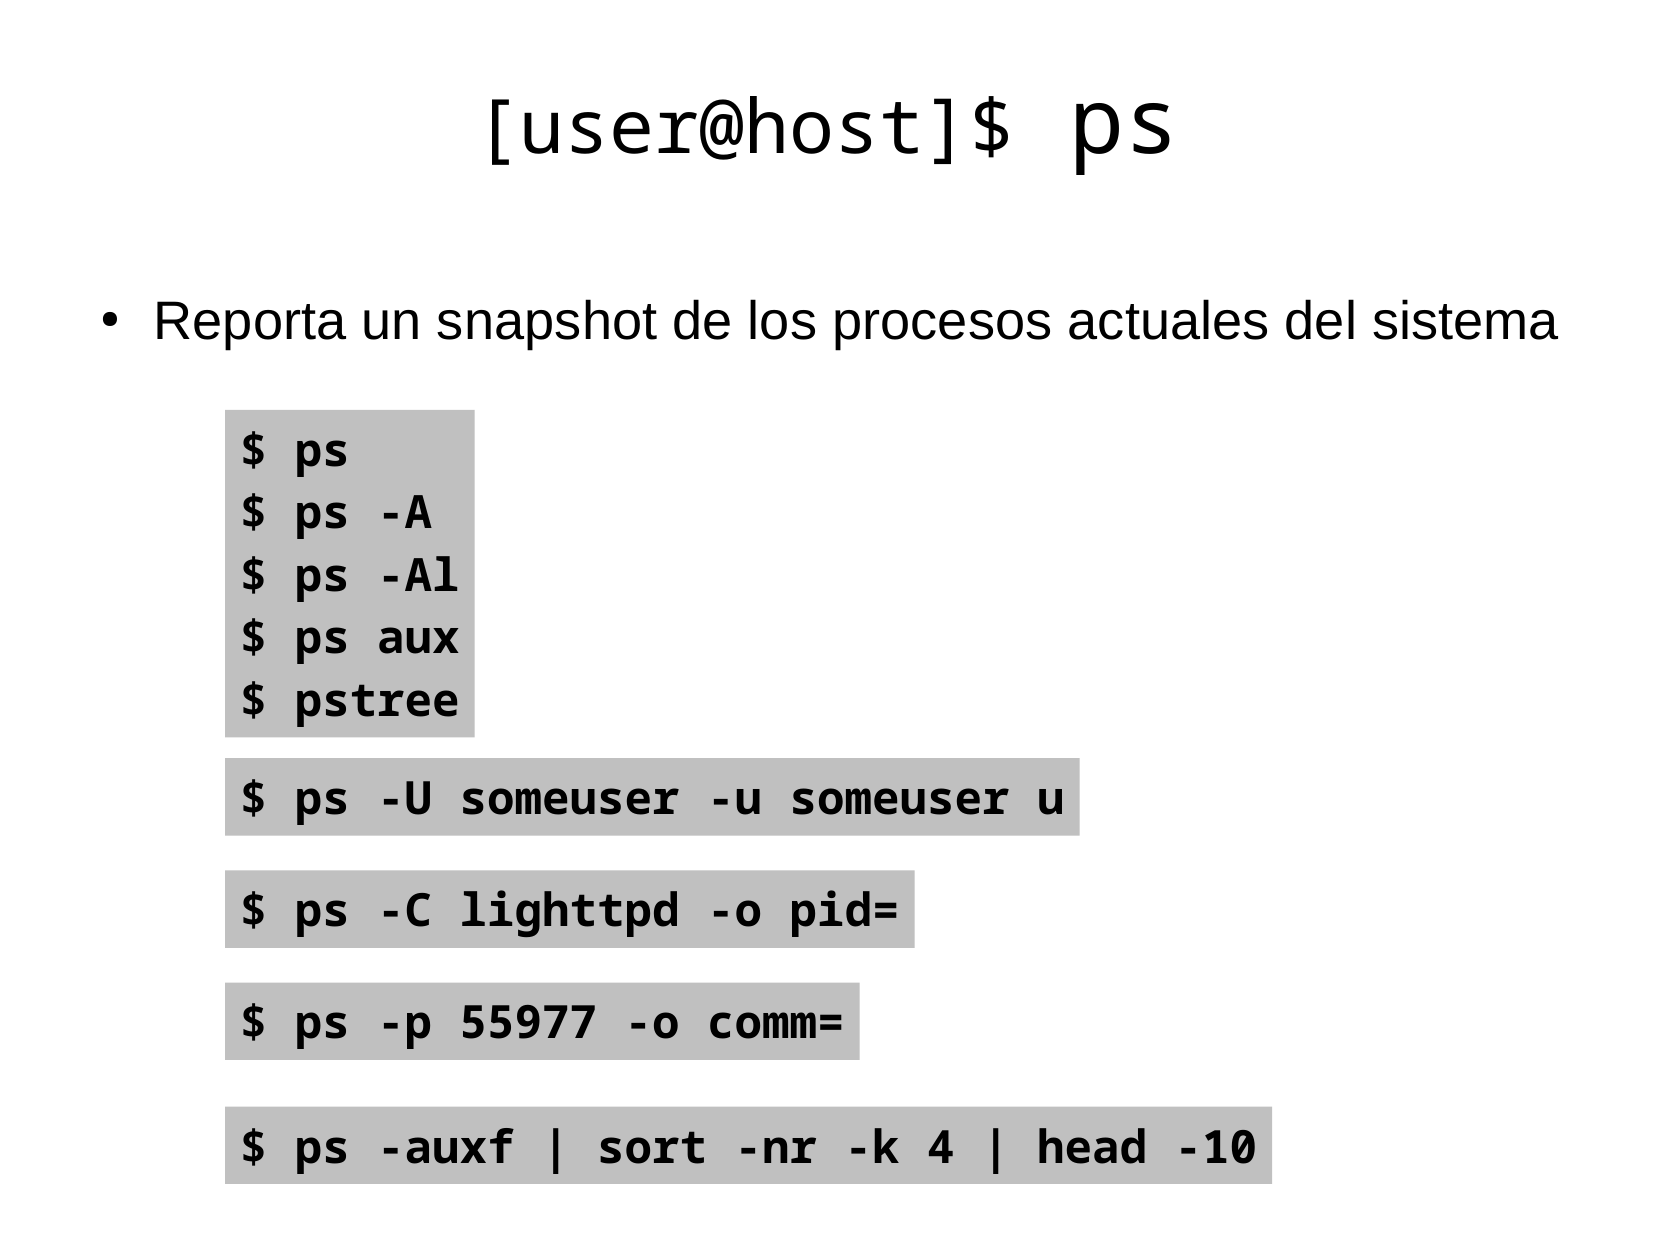

# [user@host]$ ps
Reporta un snapshot de los procesos actuales del sistema
$ ps
$ ps -A
$ ps -Al
$ ps aux
$ pstree
$ ps -U someuser -u someuser u
$ ps -C lighttpd -o pid=
$ ps -p 55977 -o comm=
$ ps -auxf | sort -nr -k 4 | head -10